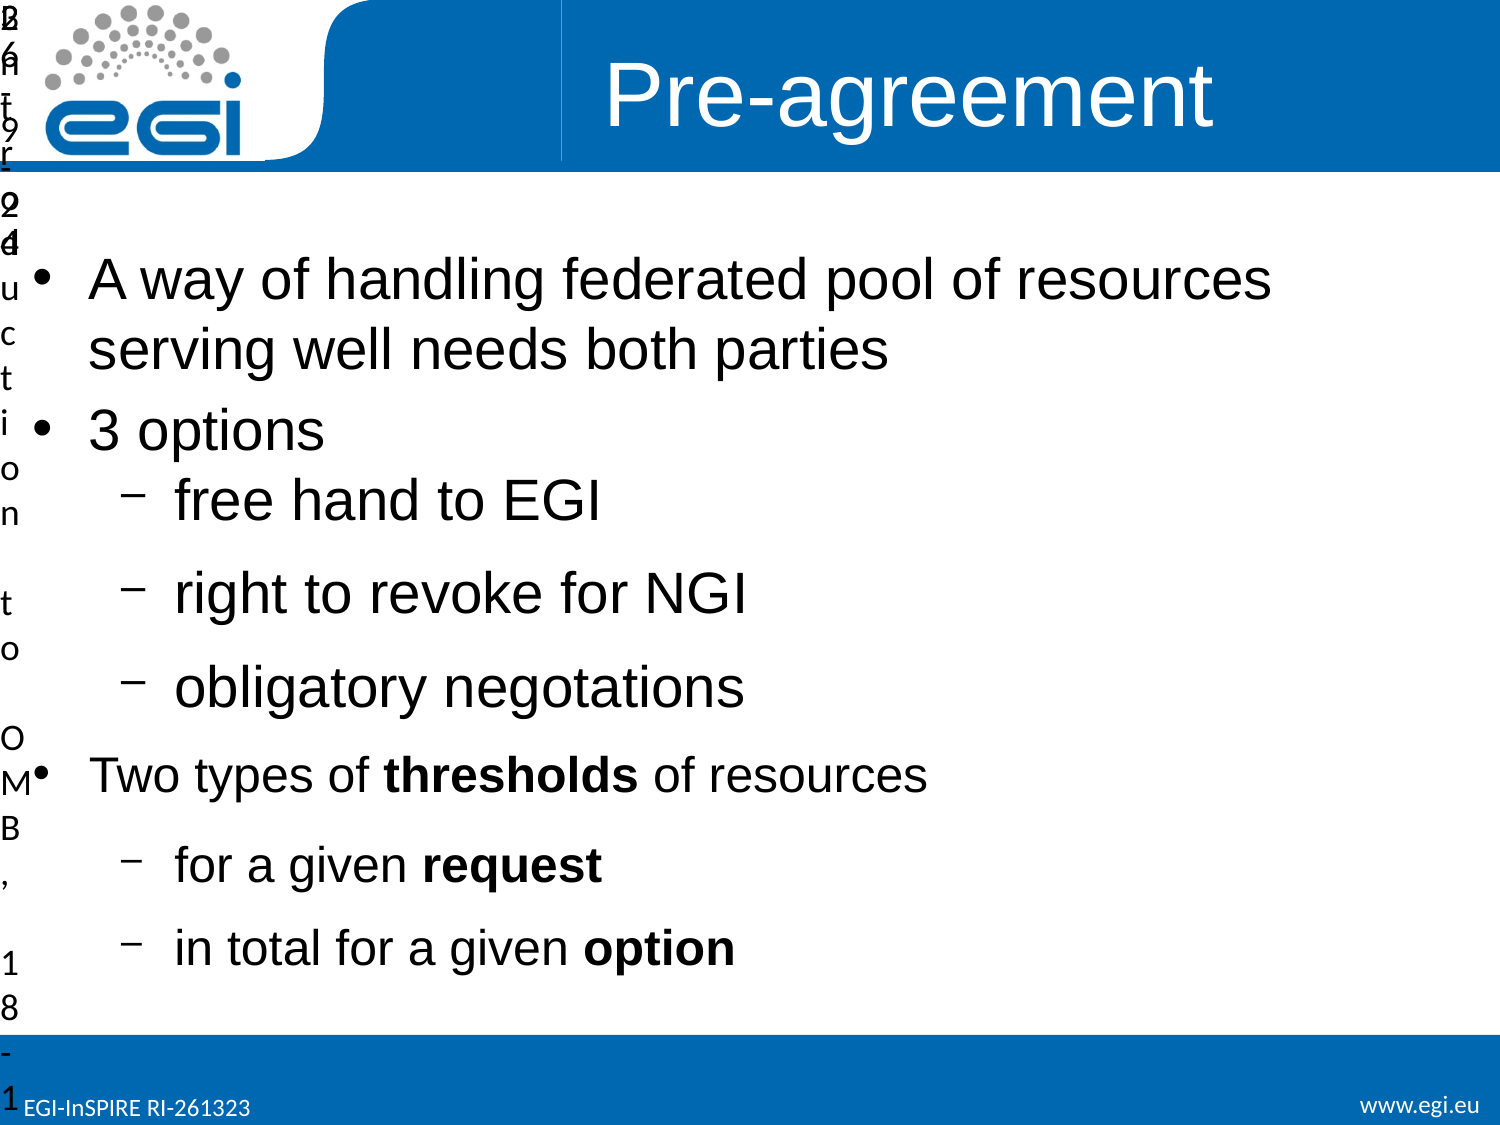

26-8-21
Introduction to OMB, 18-12-2012
# Pre-agreement
A way of handling federated pool of resources serving well needs both parties
3 options
free hand to EGI
right to revoke for NGI
obligatory negotations
Two types of thresholds of resources
for a given request
in total for a given option